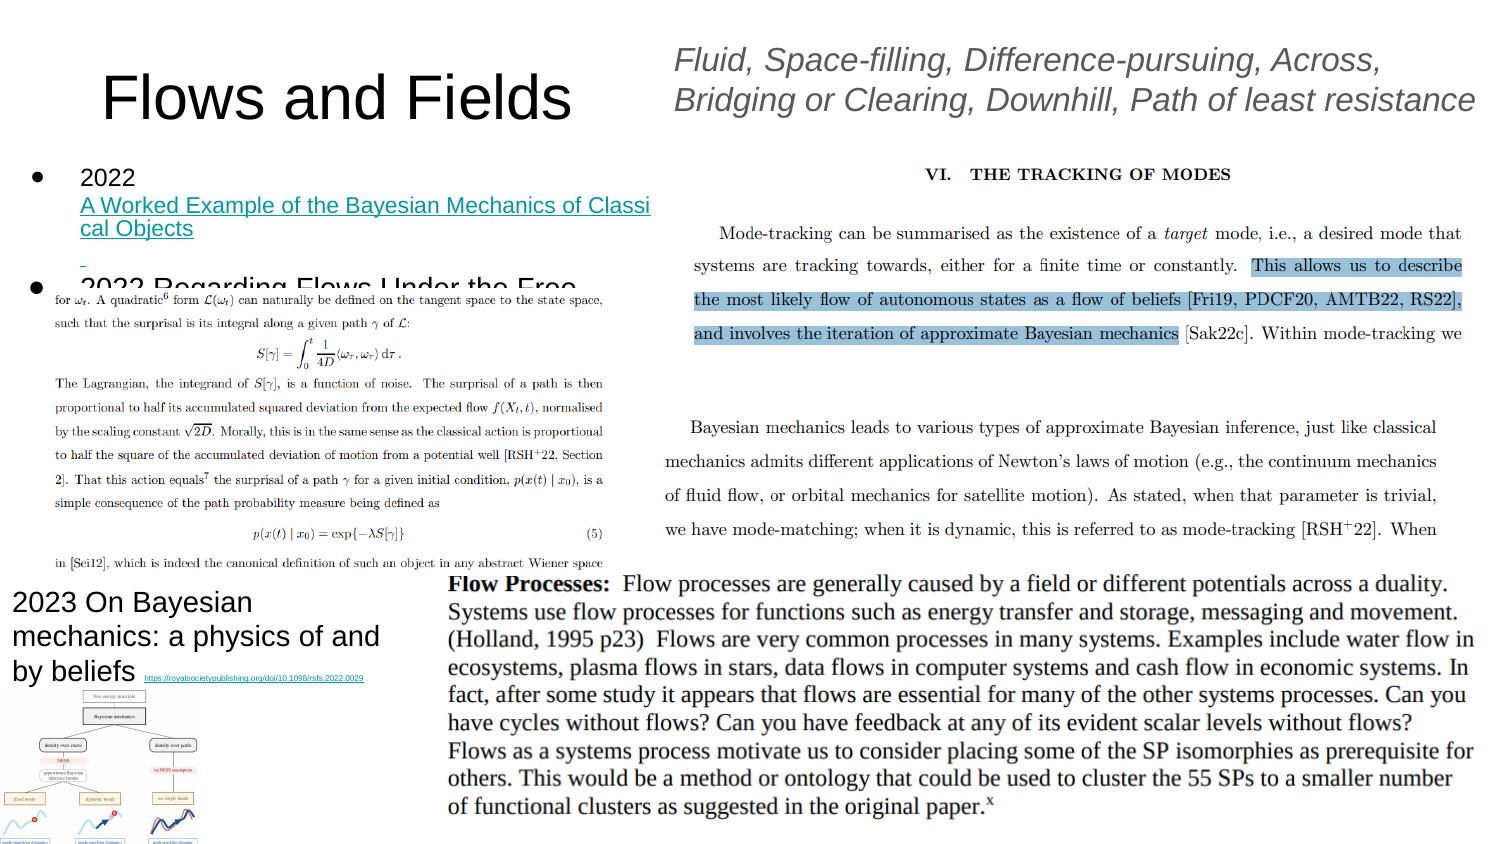

# 4 Flows and Fields
Fluid, Space-filling, Difference-pursuing, Across, Bridging or Clearing, Downhill, Path of least resistance
2022 A Worked Example of the Bayesian Mechanics of Classical Objects
2022 Regarding Flows Under the Free Energy Principle https://arxiv.org/abs/2205.07793v2
2023 On Bayesian mechanics: a physics of and by beliefs https://royalsocietypublishing.org/doi/10.1098/rsfs.2022.0029